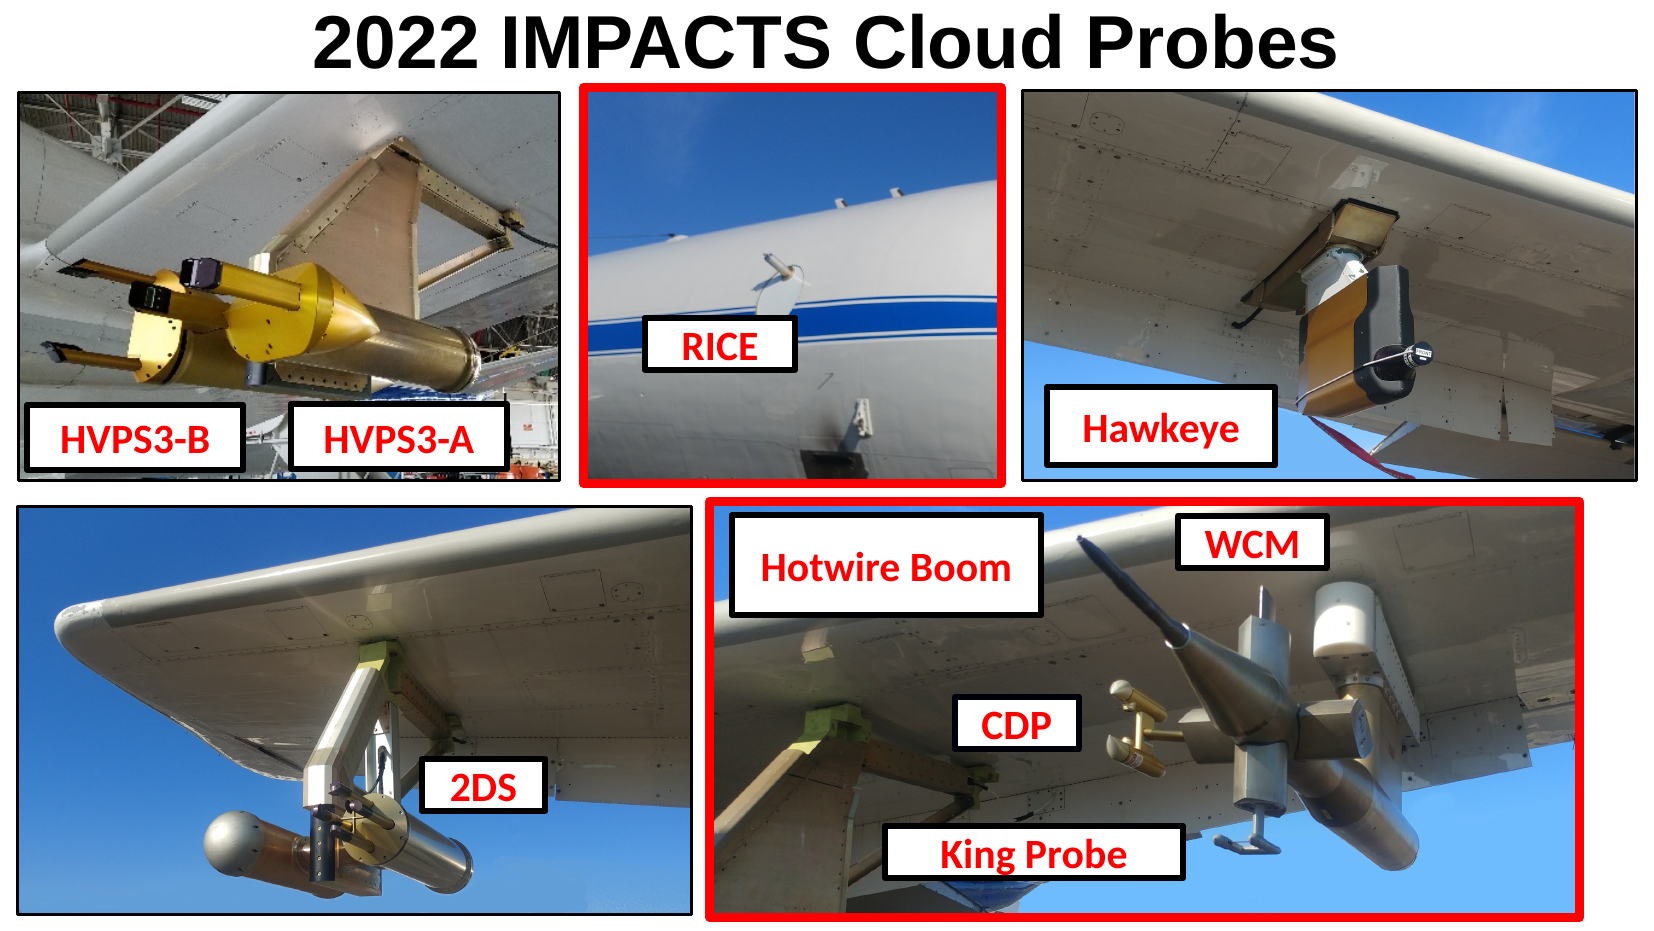

2022 IMPACTS Cloud Probes
King
RICE
Hawkeye
HVPS3-A
HVPS3-B
Hotwire Boom
WCM
CDP
2DS
King Probe